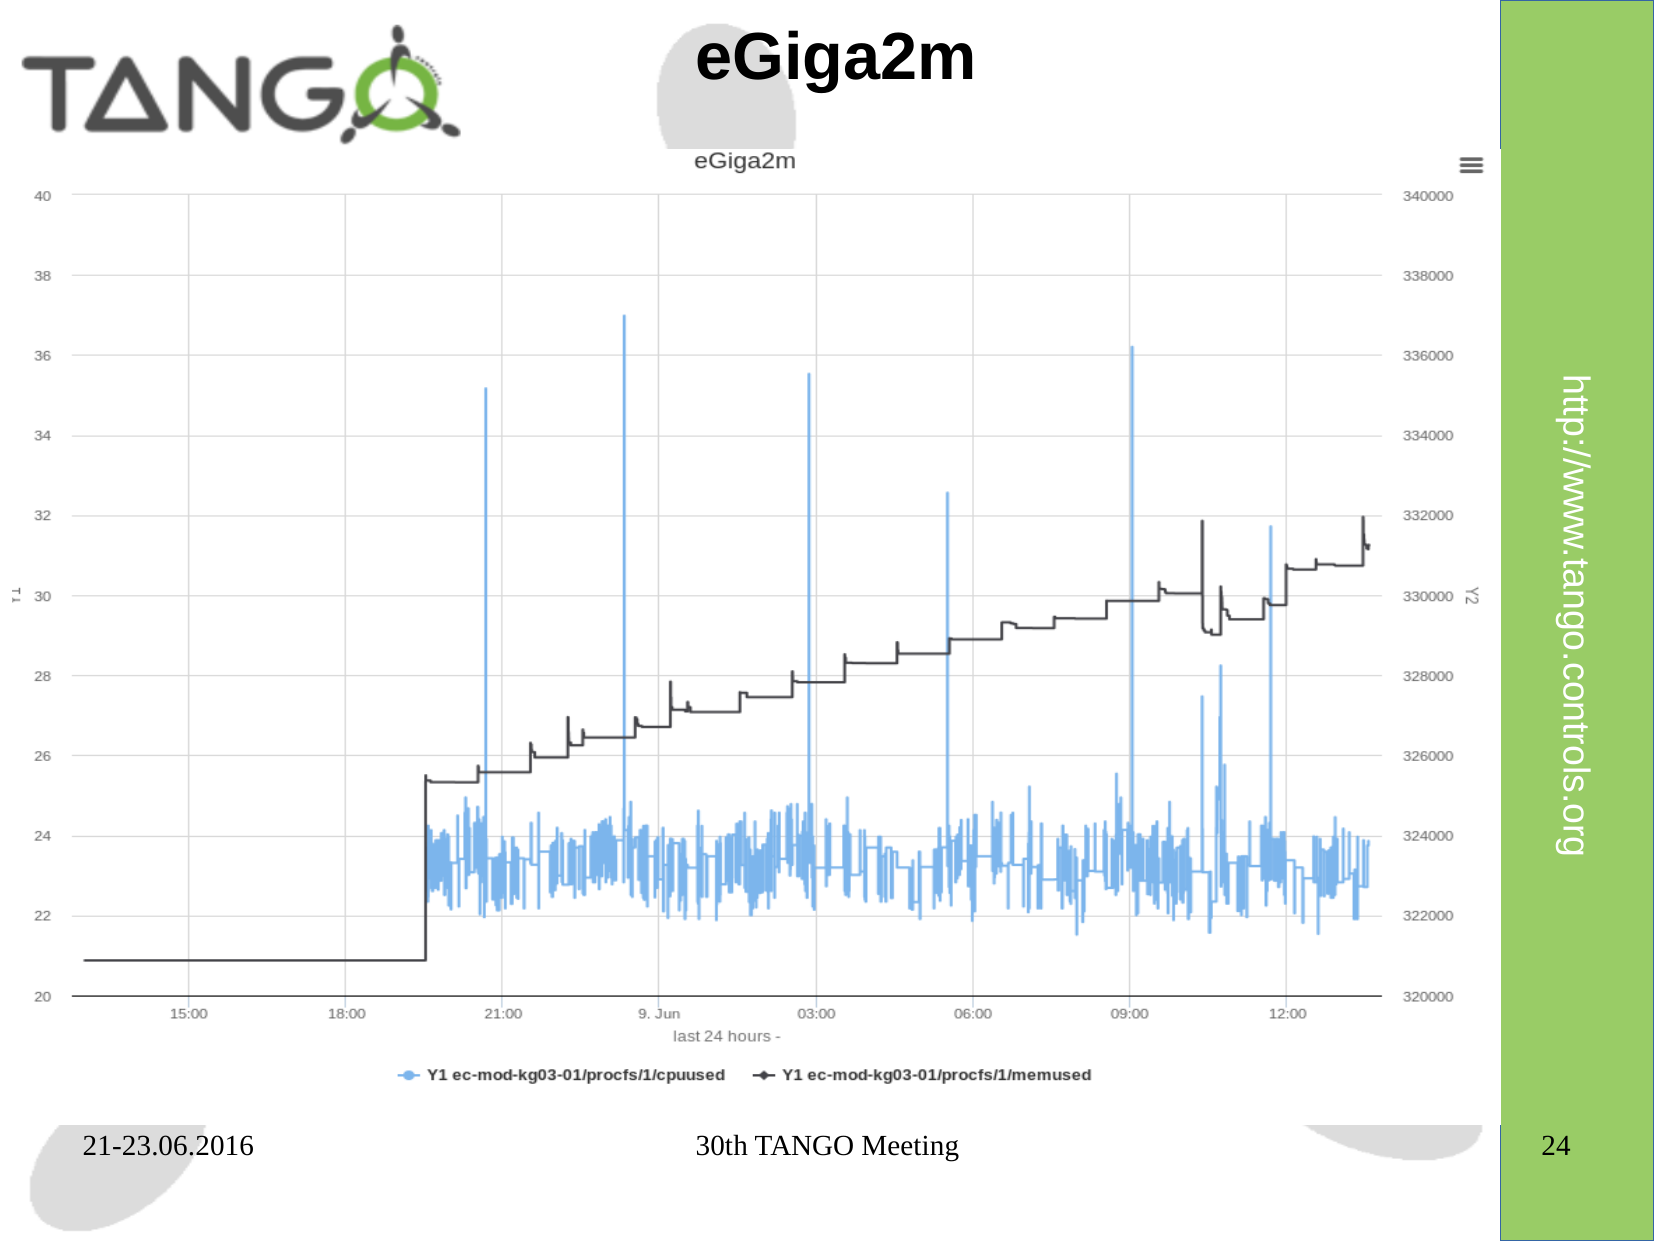

# eGiga2m
21-23.06.2016
30th TANGO Meeting
24